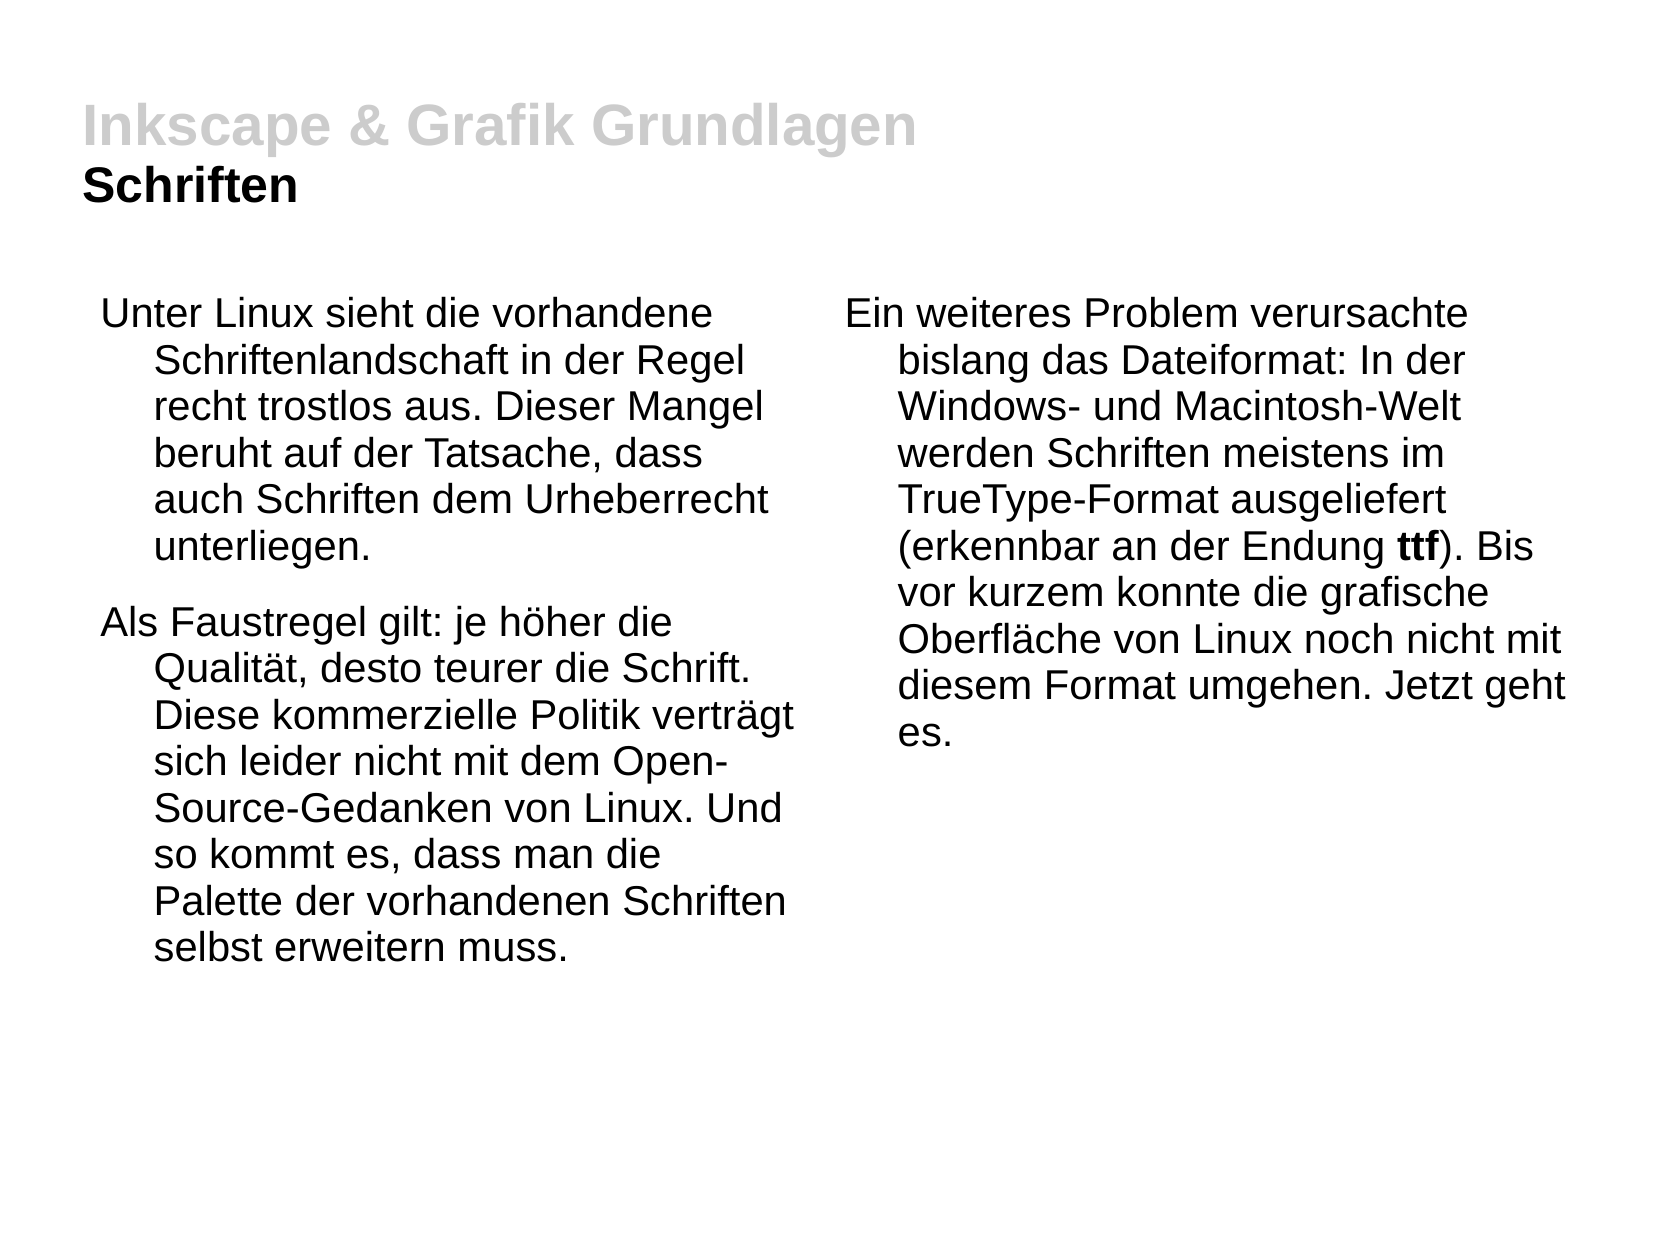

# Inkscape & Grafik Grundlagen Schriften
Unter Linux sieht die vorhandene Schriftenlandschaft in der Regel recht trostlos aus. Dieser Mangel beruht auf der Tatsache, dass auch Schriften dem Urheberrecht unterliegen.
Als Faustregel gilt: je höher die Qualität, desto teurer die Schrift. Diese kommerzielle Politik verträgt sich leider nicht mit dem Open-Source-Gedanken von Linux. Und so kommt es, dass man die Palette der vorhandenen Schriften selbst erweitern muss.
Ein weiteres Problem verursachte bislang das Dateiformat: In der Windows- und Macintosh-Welt werden Schriften meistens im TrueType-Format ausgeliefert (erkennbar an der Endung ttf). Bis vor kurzem konnte die grafische Oberfläche von Linux noch nicht mit diesem Format umgehen. Jetzt geht es.